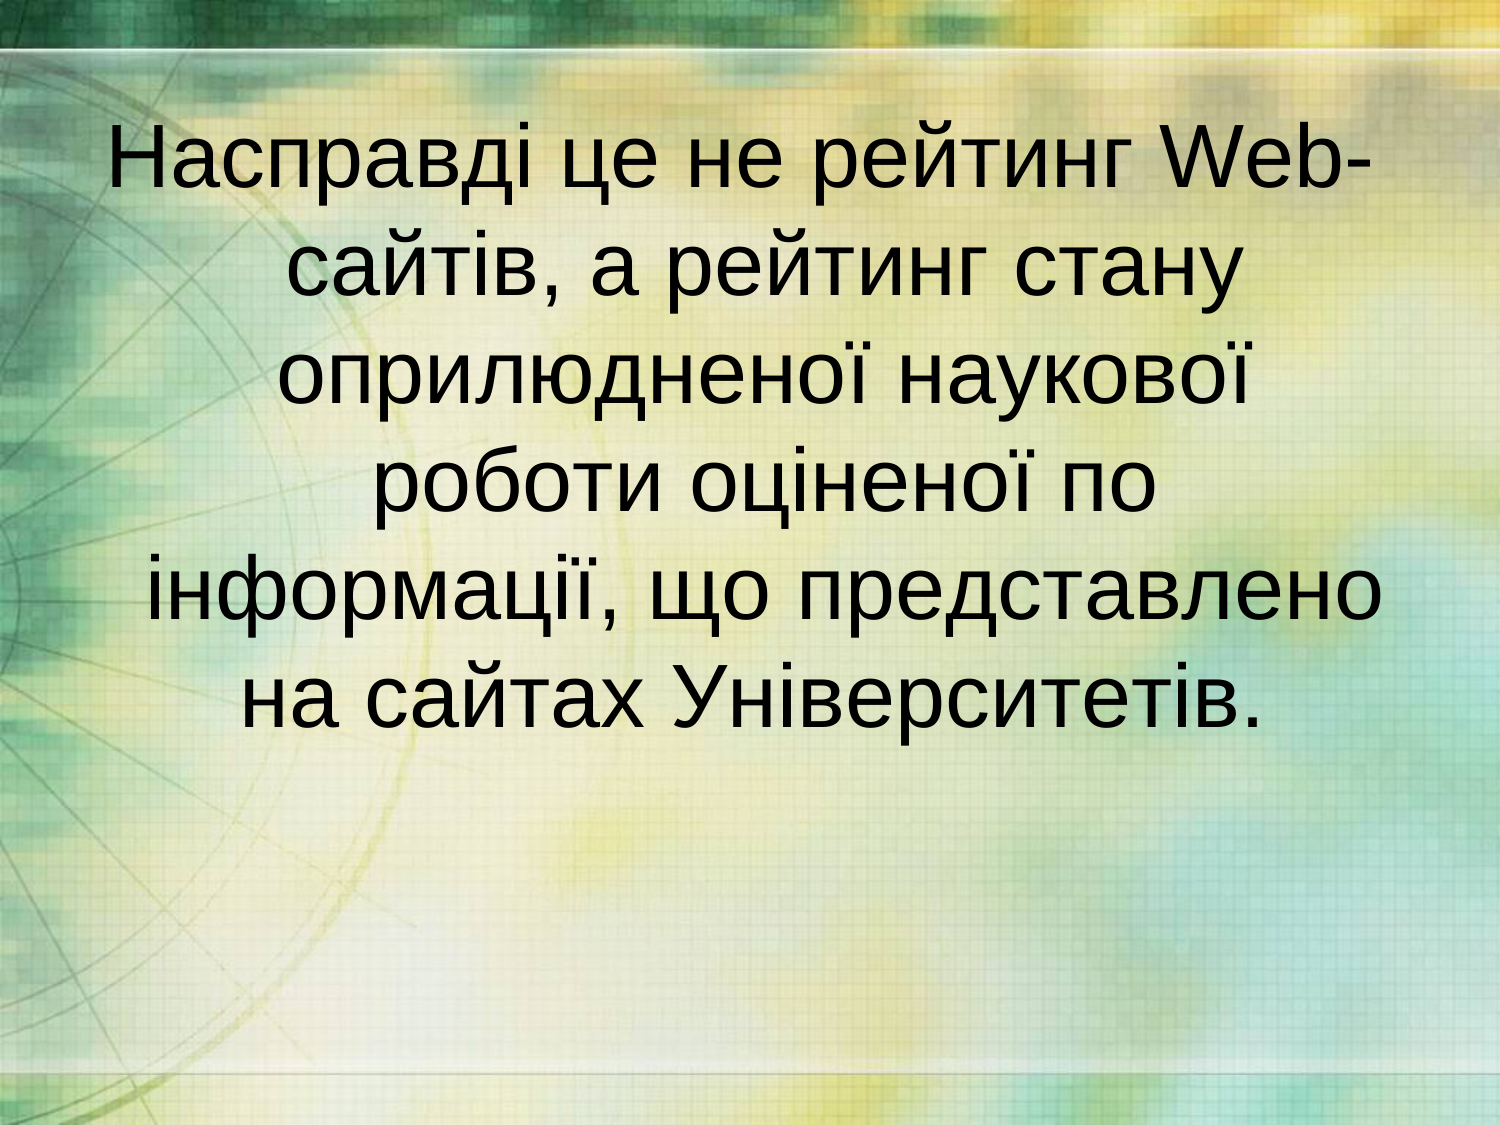

# Насправді це не рейтинг Web-сайтів, а рейтинг стану оприлюдненої наукової роботи оціненої по інформації, що представлено на сайтах Університетів.